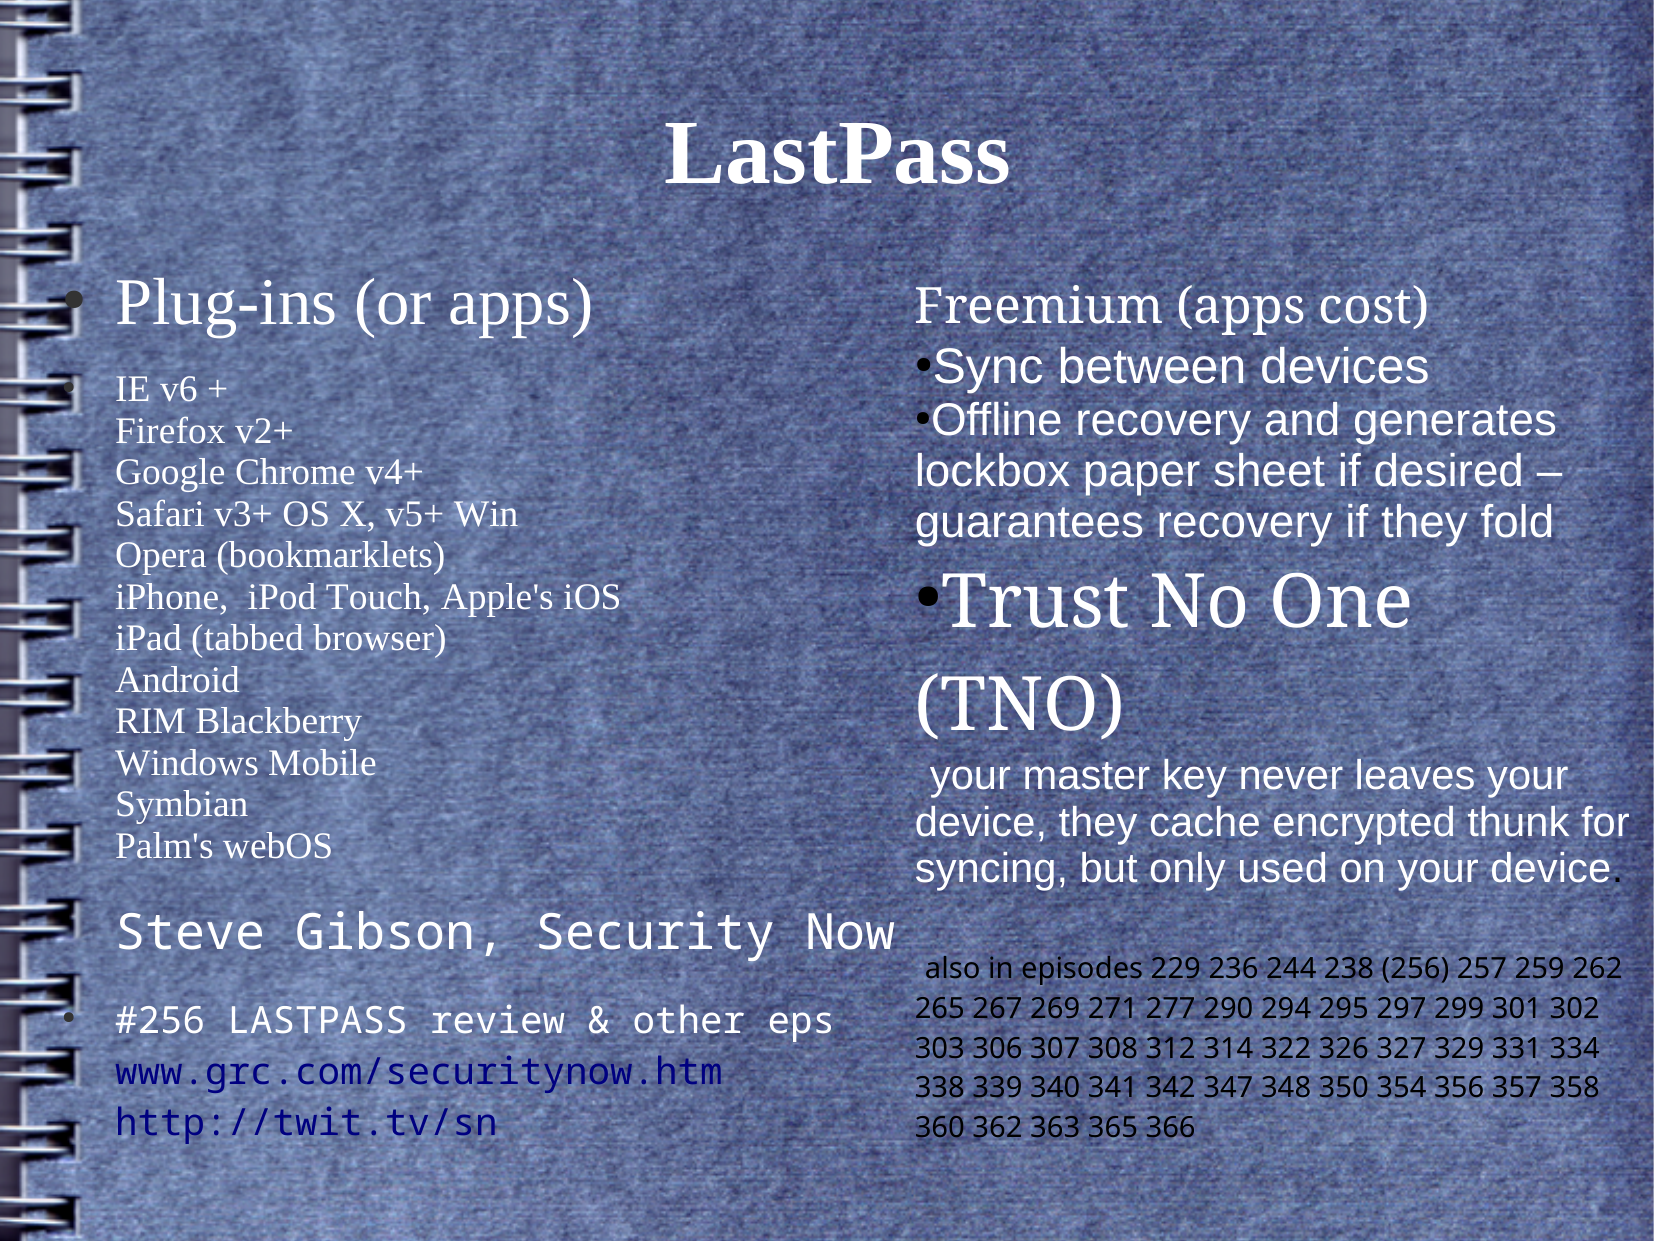

# LastPass
Freemium (apps cost)
Sync between devices
Offline recovery and generates lockbox paper sheet if desired – guarantees recovery if they fold
Trust No One (TNO)
your master key never leaves your device, they cache encrypted thunk for syncing, but only used on your device.
also in episodes 229 236 244 238 (256) 257 259 262 265 267 269 271 277 290 294 295 297 299 301 302 303 306 307 308 312 314 322 326 327 329 331 334 338 339 340 341 342 347 348 350 354 356 357 358 360 362 363 365 366
Plug-ins (or apps)
IE v6 +
Firefox v2+
Google Chrome v4+
Safari v3+ OS X, v5+ Win
Opera (bookmarklets)
iPhone, iPod Touch, Apple's iOS
iPad (tabbed browser)
Android
RIM Blackberry
Windows Mobile
Symbian
Palm's webOS
Steve Gibson, Security Now
#256 LASTPASS review & other eps www.grc.com/securitynow.htm	 http://twit.tv/sn